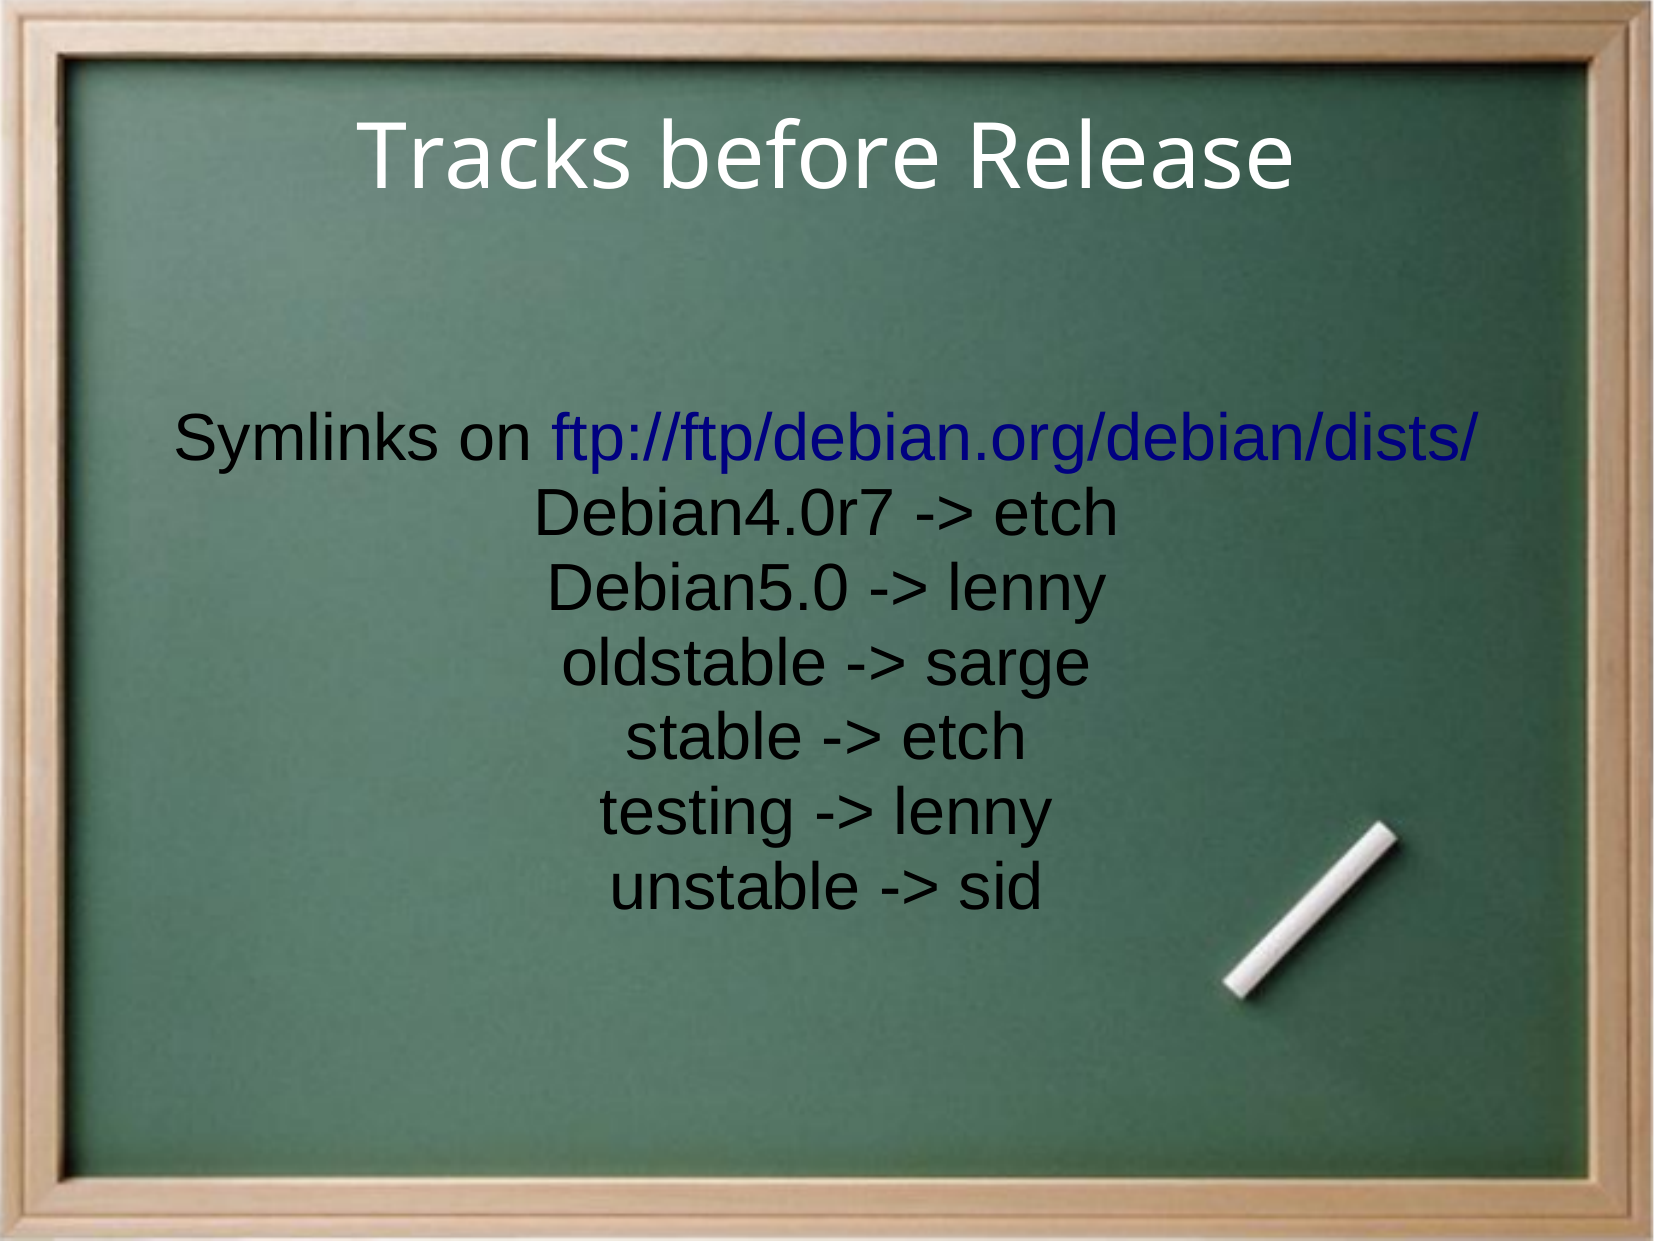

# Tracks before Release
Symlinks on ftp://ftp/debian.org/debian/dists/
Debian4.0r7 -> etch
Debian5.0 -> lenny
oldstable -> sarge
stable -> etch
testing -> lenny
unstable -> sid